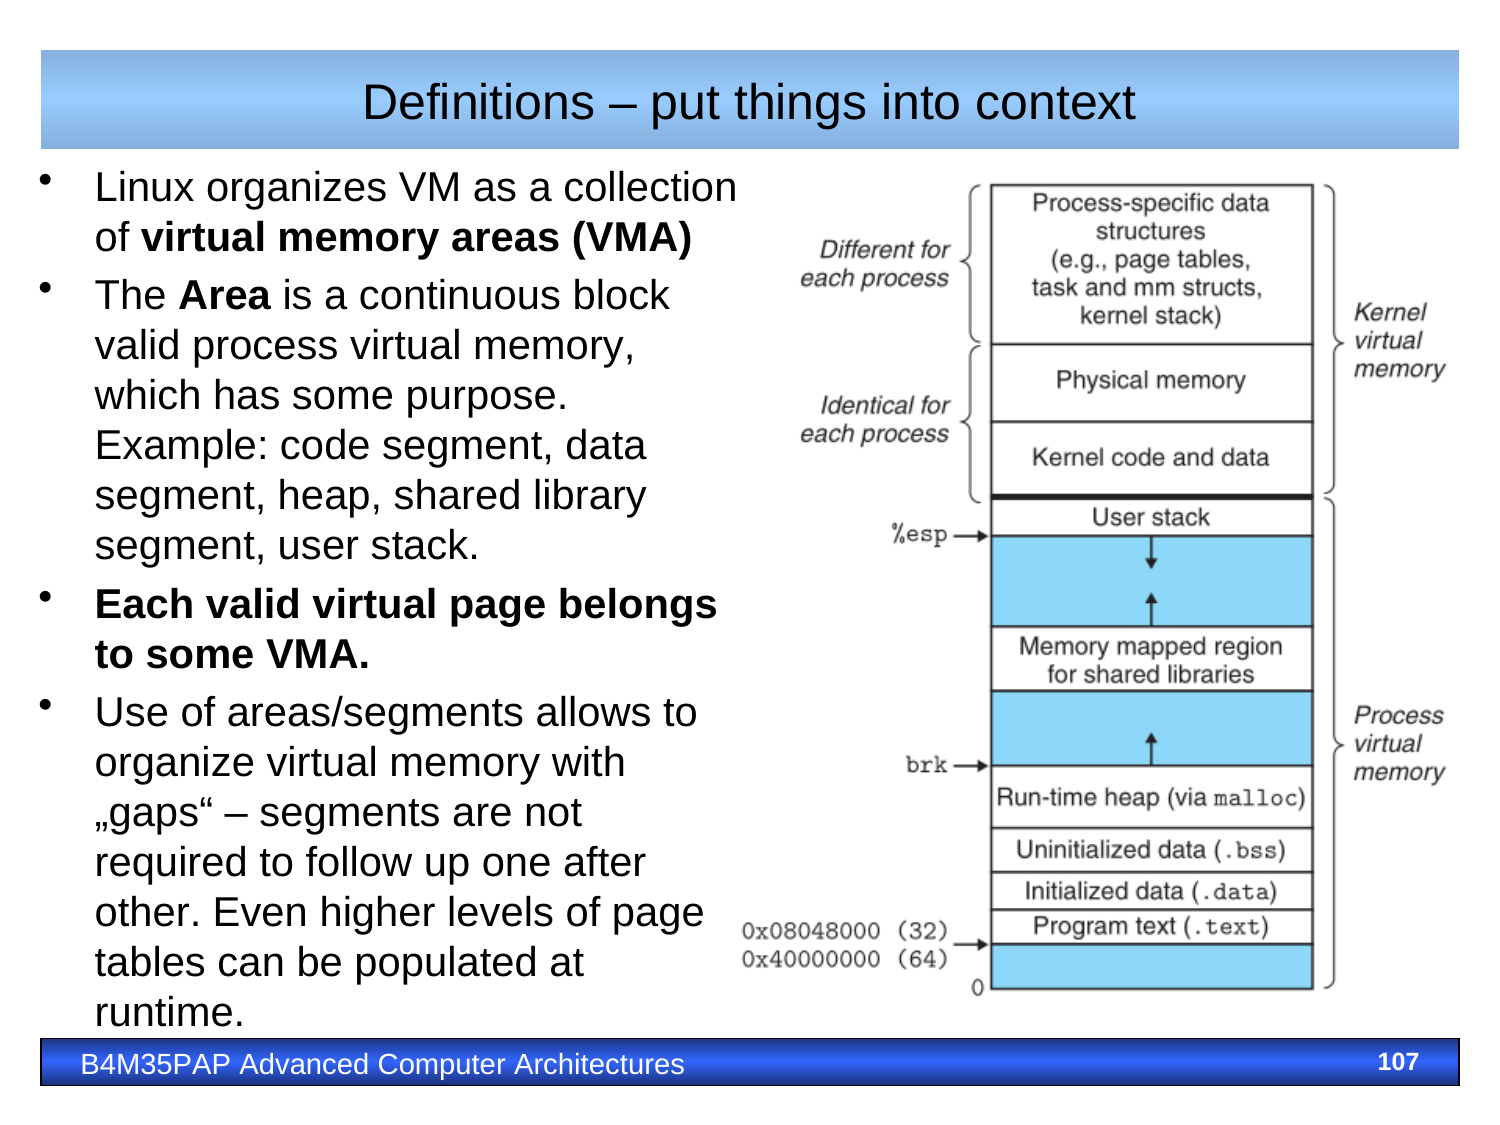

# Definitions – put things into context
Linux organizes VM as a collection of virtual memory areas (VMA)
The Area is a continuous block valid process virtual memory, which has some purpose. Example: code segment, data segment, heap, shared library segment, user stack.
Each valid virtual page belongs to some VMA.
Use of areas/segments allows to organize virtual memory with „gaps“ – segments are not required to follow up one after other. Even higher levels of page tables can be populated at runtime.